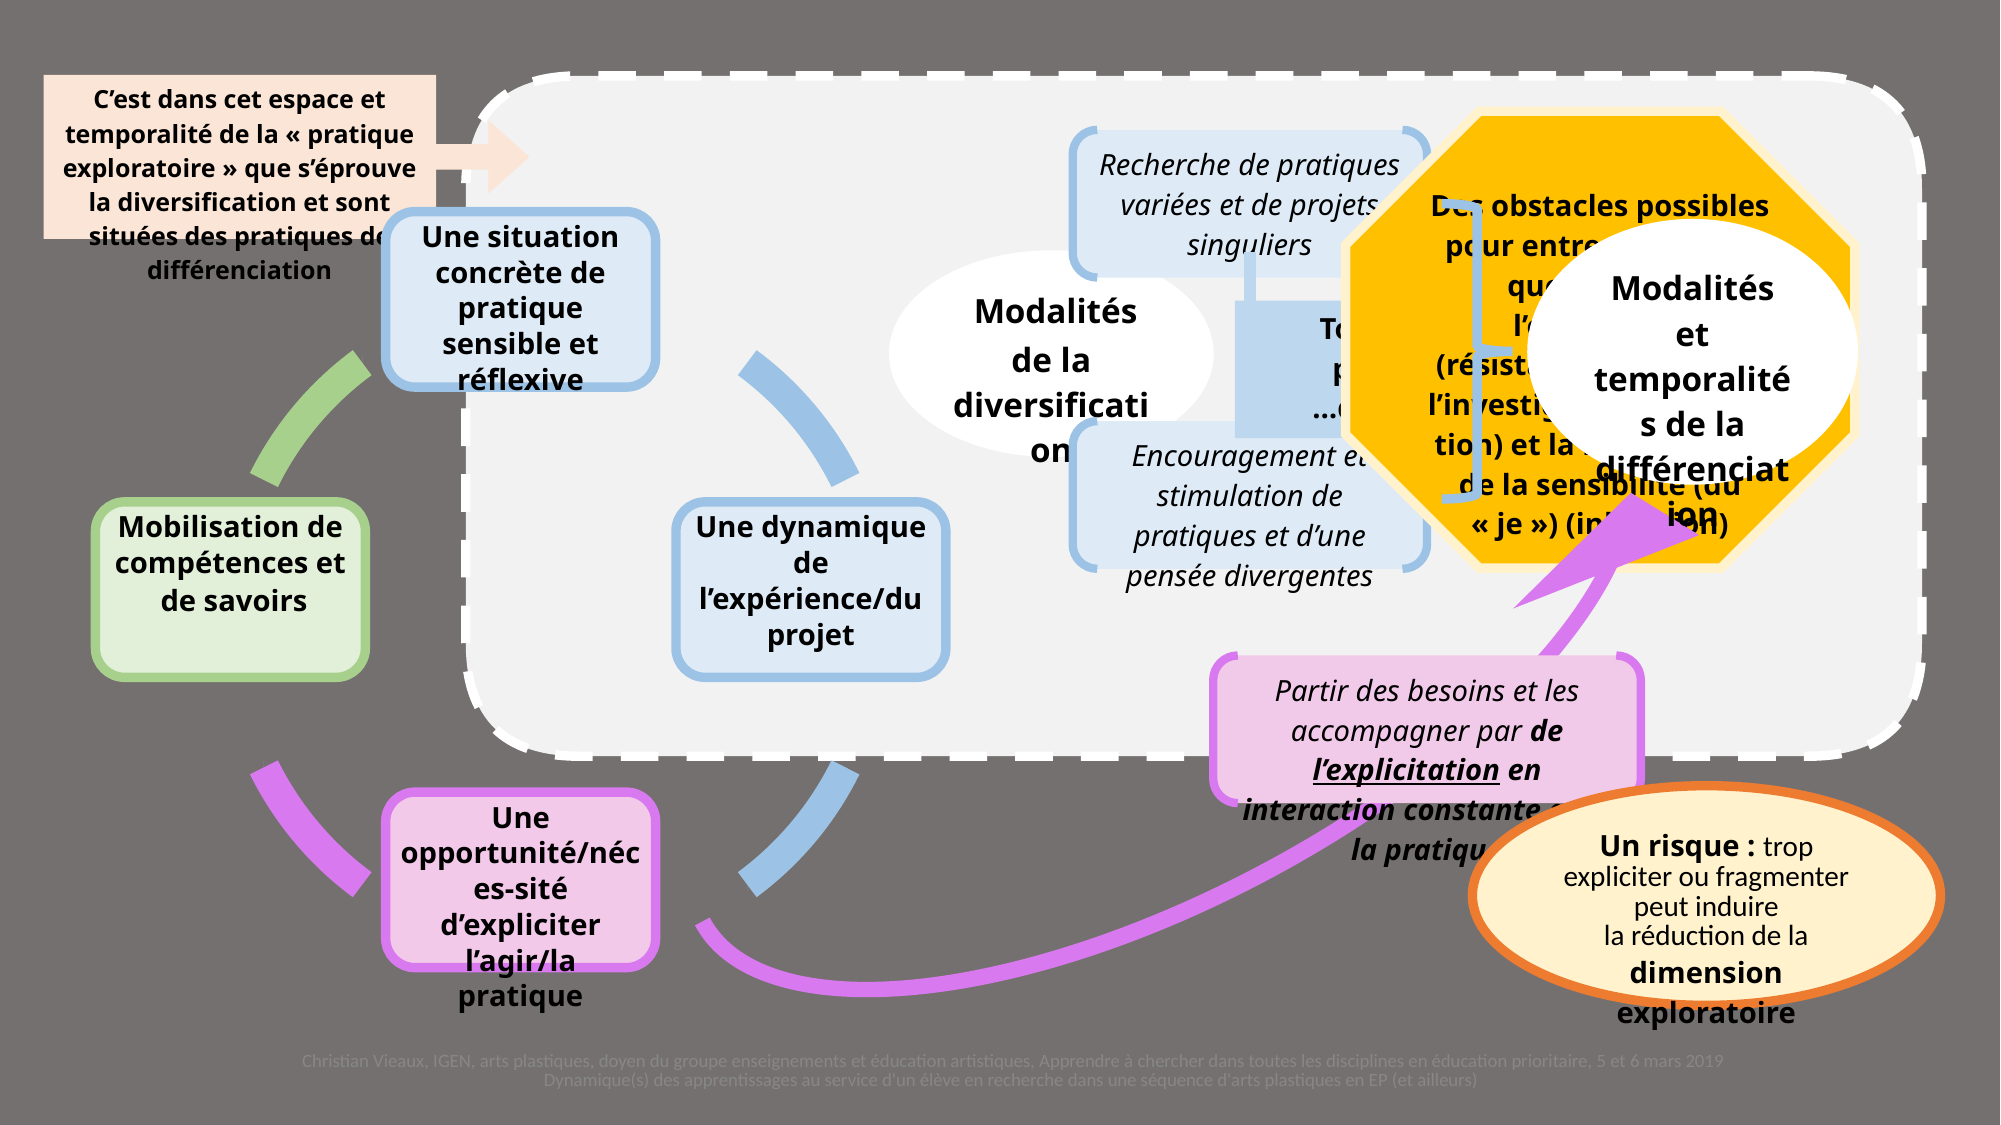

C’est dans cet espace et temporalité de la « pratique exploratoire » que s’éprouve la diversification et sont situées des pratiques de différenciation
Une situation concrète de pratique sensible et réflexive
Mobilisation de compétences et de savoirs
Une dynamique de l’expérience/du projet
Une opportunité/néces-sité d’expliciter l’agir/la pratique
Des obstacles possibles pour entrer dans une question par l’expérience (résistances diverses à l’investigation/l’exploration) et la mobilisation de la sensibilité (du « je ») (inhibition)
Recherche de pratiques variées et de projets singuliers
Modalités
de la diversification
Encouragement et stimulation de pratiques et d’une pensée divergentes
Tout n’est pas prescrit/dit, décrit/connu…
Modalités et temporalités de la différenciation
Partir des besoins et les accompagner par de l’explicitation en interaction constante avec la pratique
Un risque : trop expliciter ou fragmenter peut induire
la réduction de la dimension exploratoire
Christian Vieaux, IGEN, arts plastiques, doyen du groupe enseignements et éducation artistiques, Apprendre à chercher dans toutes les disciplines en éducation prioritaire, 5 et 6 mars 2019
Dynamique(s) des apprentissages au service d'un élève en recherche dans une séquence d'arts plastiques en EP (et ailleurs)